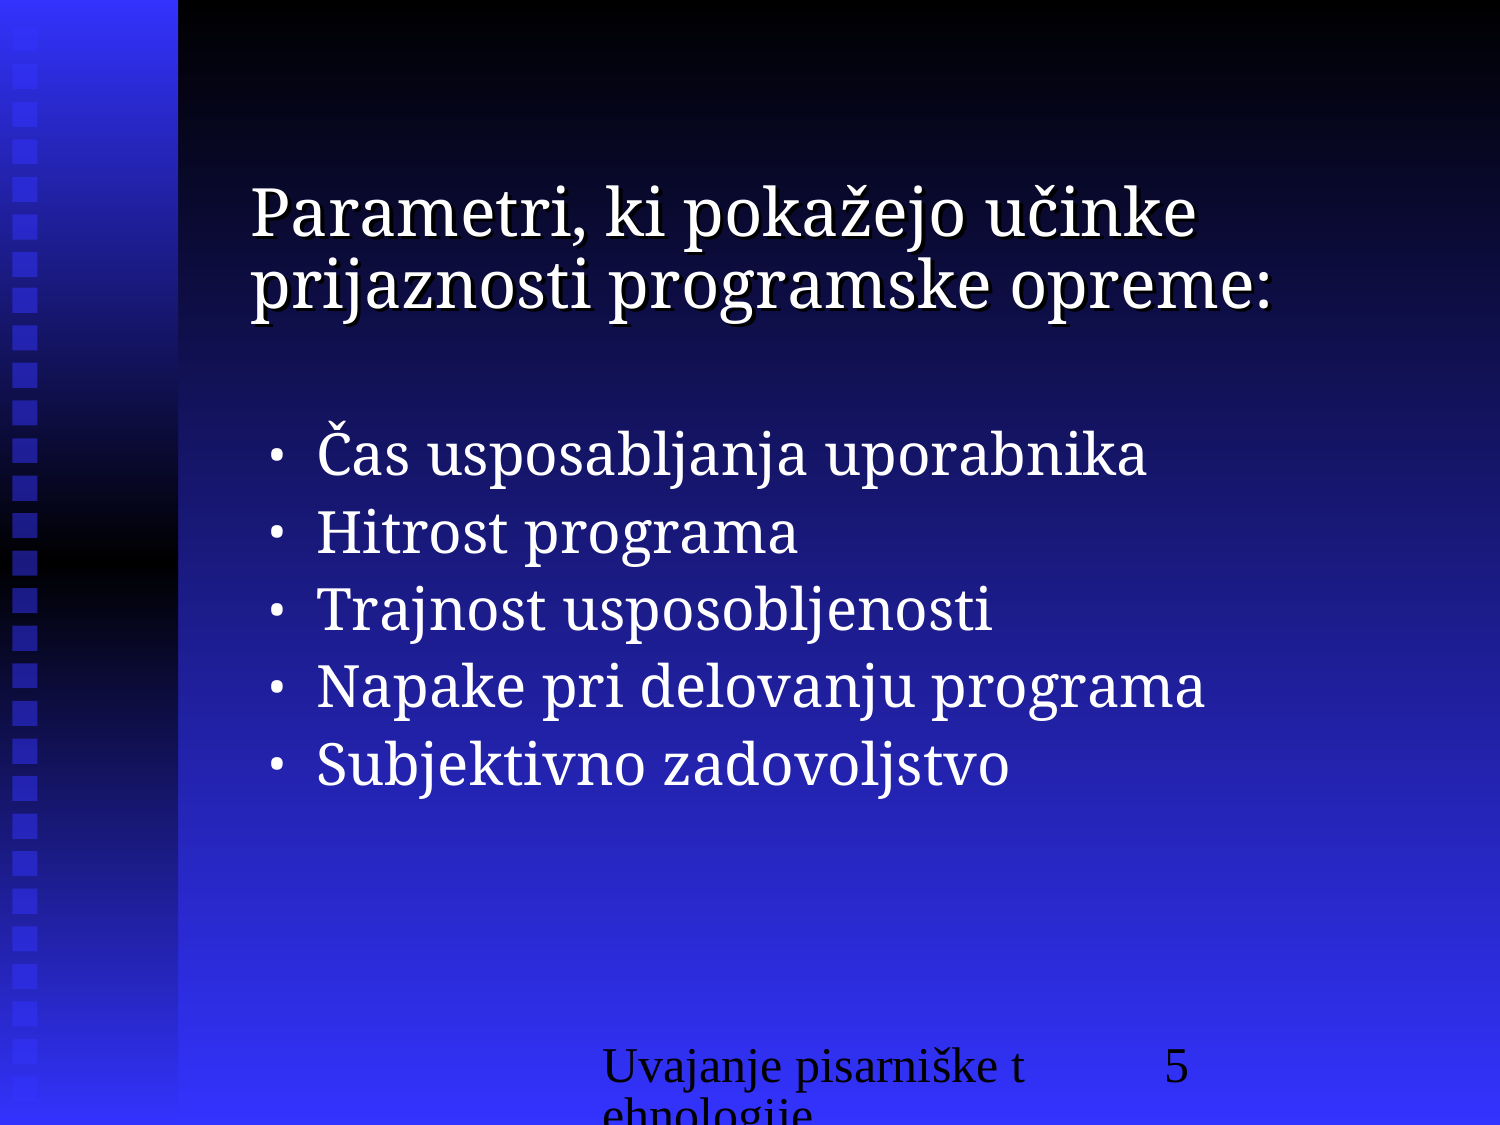

# Parametri, ki pokažejo učinke prijaznosti programske opreme:
Čas usposabljanja uporabnika
Hitrost programa
Trajnost usposobljenosti
Napake pri delovanju programa
Subjektivno zadovoljstvo
Uvajanje pisarniške tehnologije
5